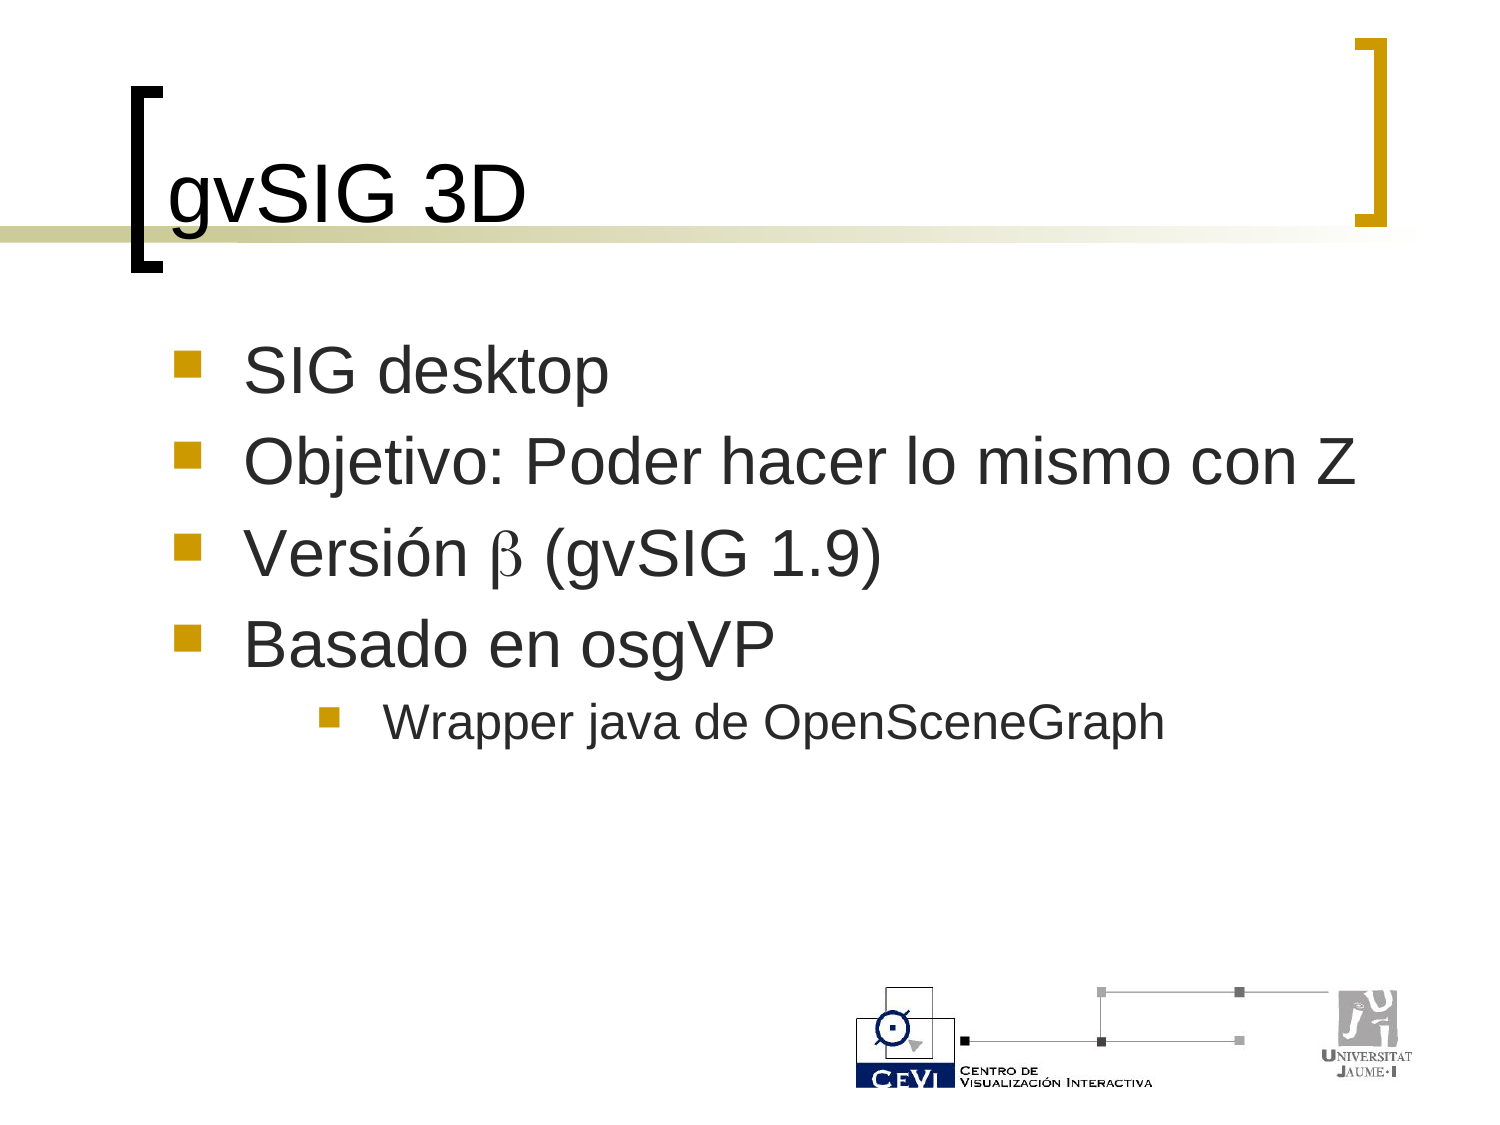

# gvSIG 3D
SIG desktop
Objetivo: Poder hacer lo mismo con Z
Versión  (gvSIG 1.9)
Basado en osgVP
Wrapper java de OpenSceneGraph
17